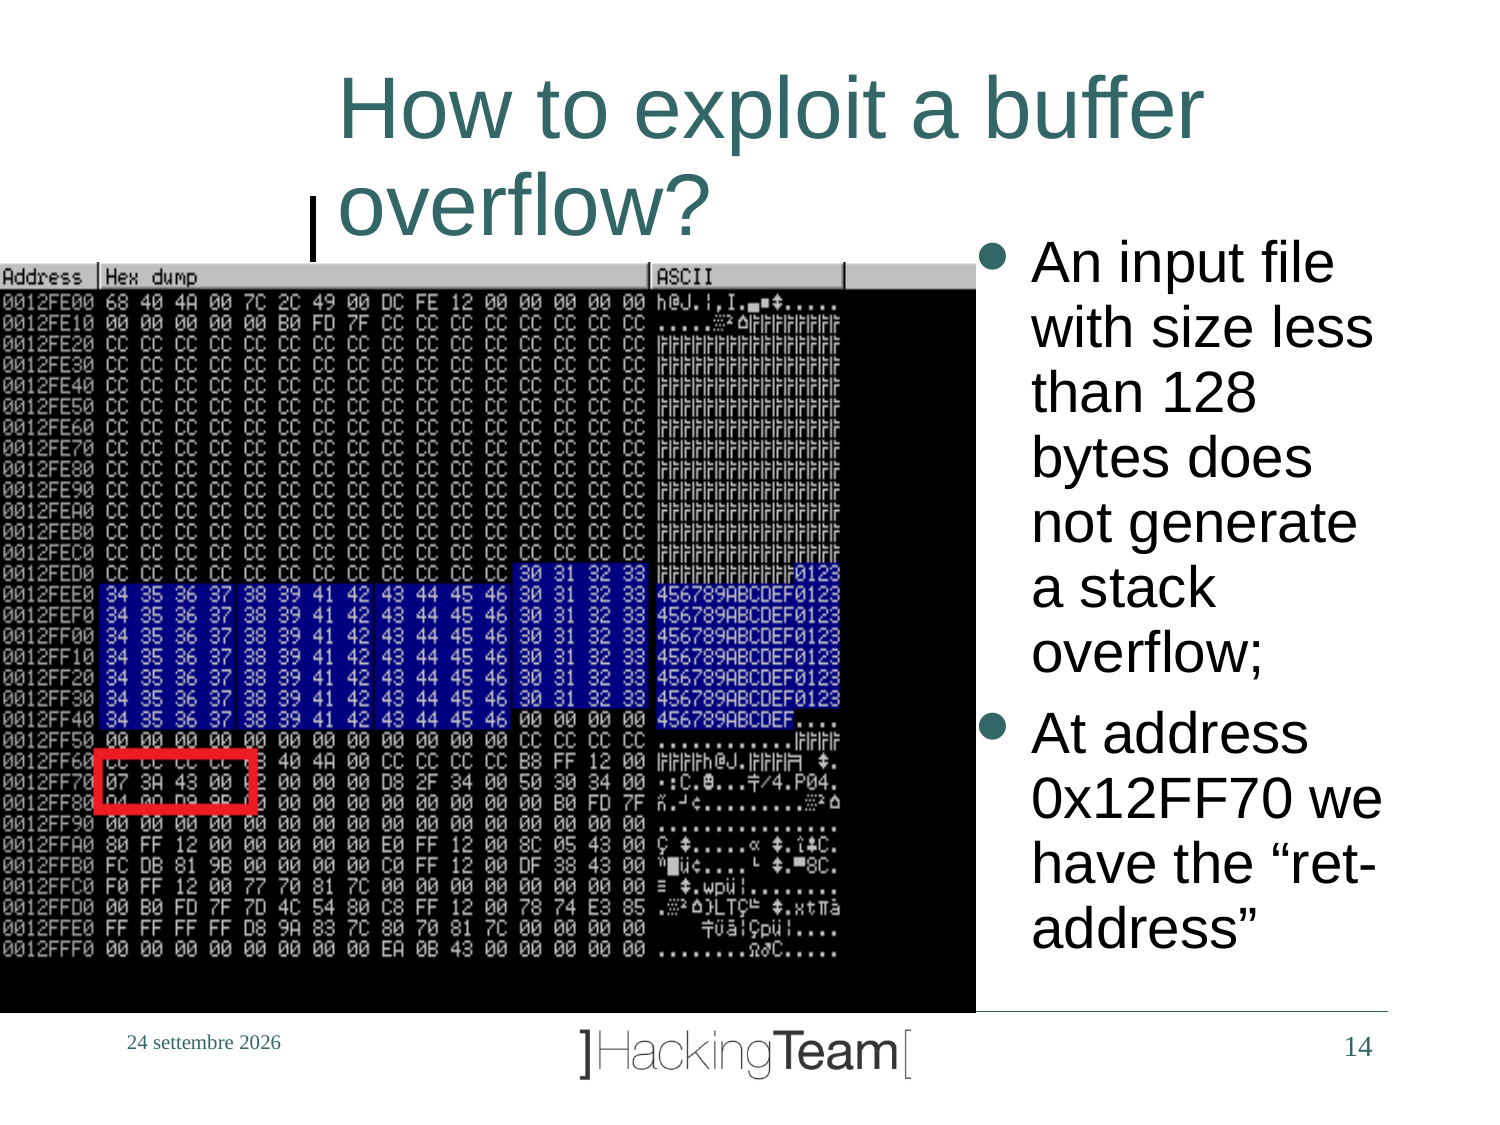

# How to exploit a buffer overflow?
An input file with size less than 128 bytes does not generate a stack overflow;
At address 0x12FF70 we have the “ret-address”
14